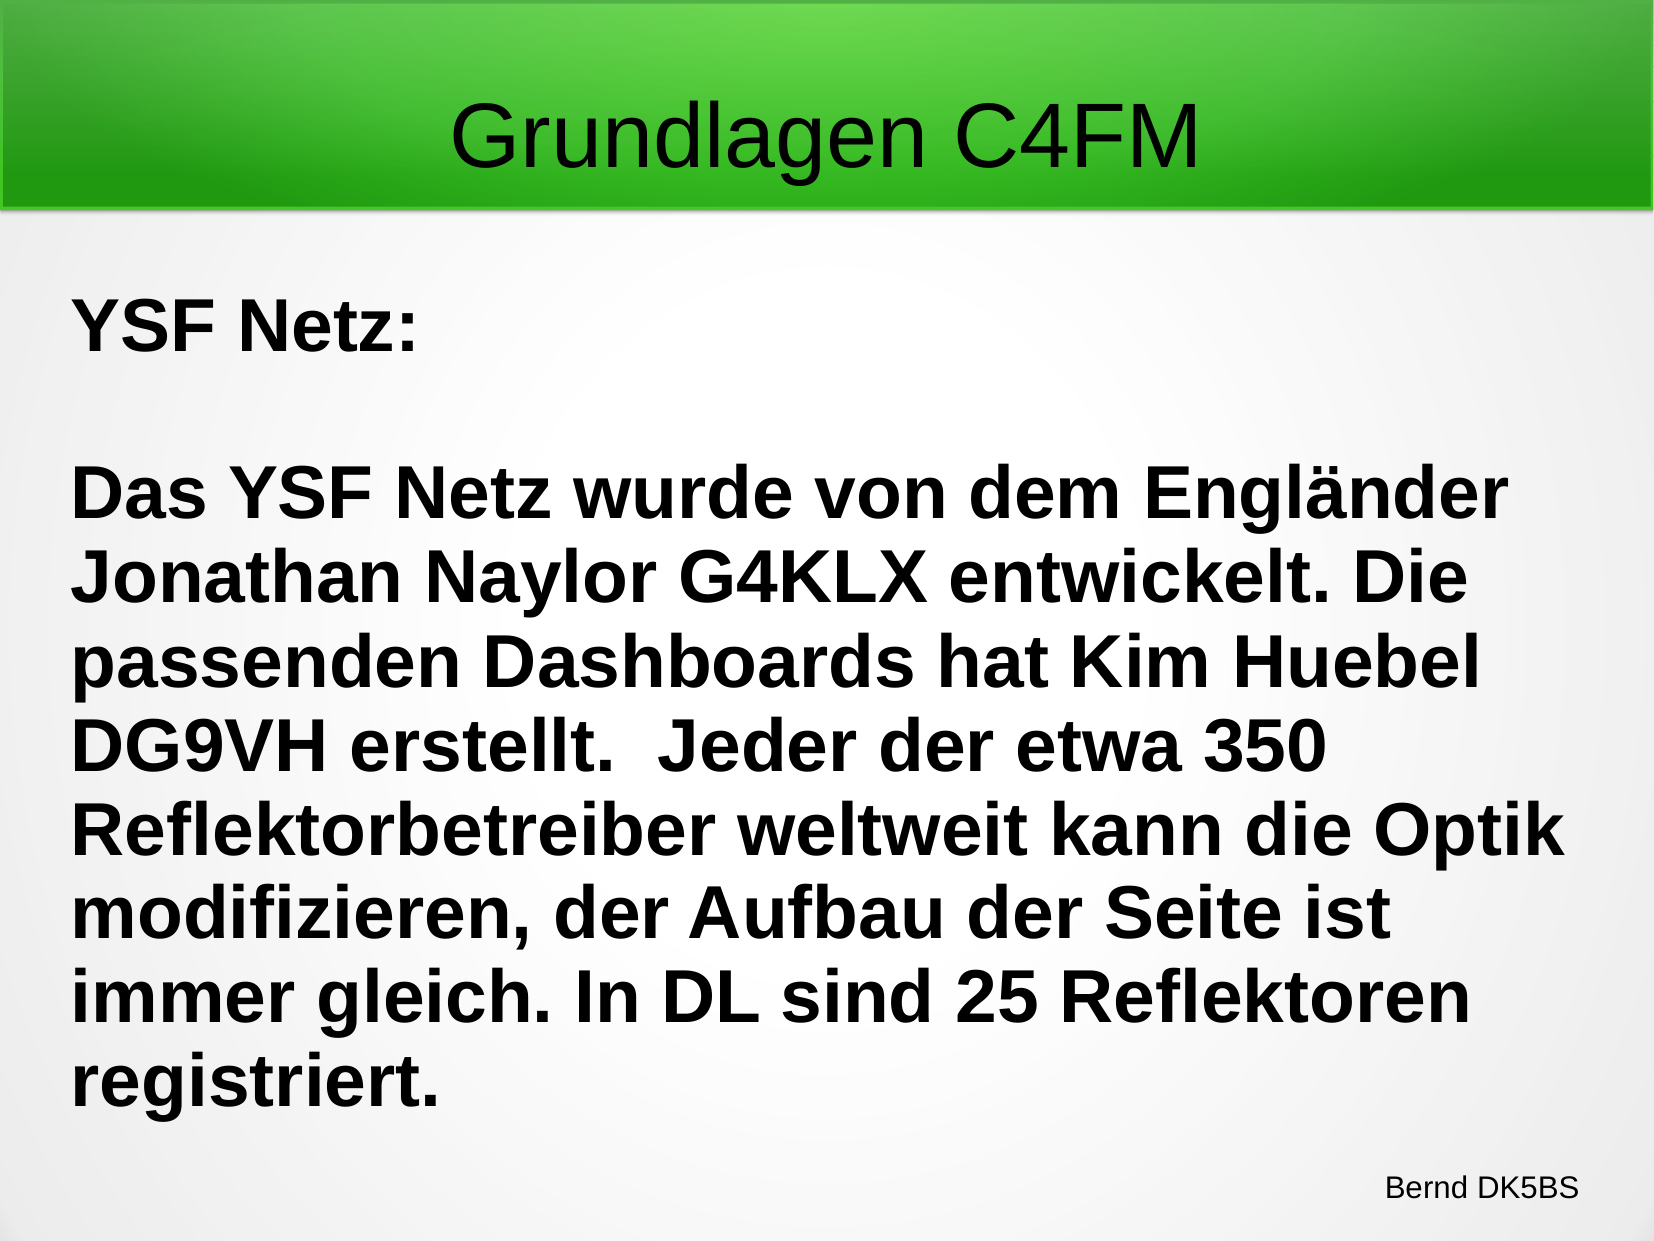

# Grundlagen C4FM
YSF Netz:
Das YSF Netz wurde von dem Engländer Jonathan Naylor G4KLX entwickelt. Die passenden Dashboards hat Kim Huebel DG9VH erstellt. Jeder der etwa 350 Reflektorbetreiber weltweit kann die Optik modifizieren, der Aufbau der Seite ist immer gleich. In DL sind 25 Reflektoren registriert.
Bernd DK5BS